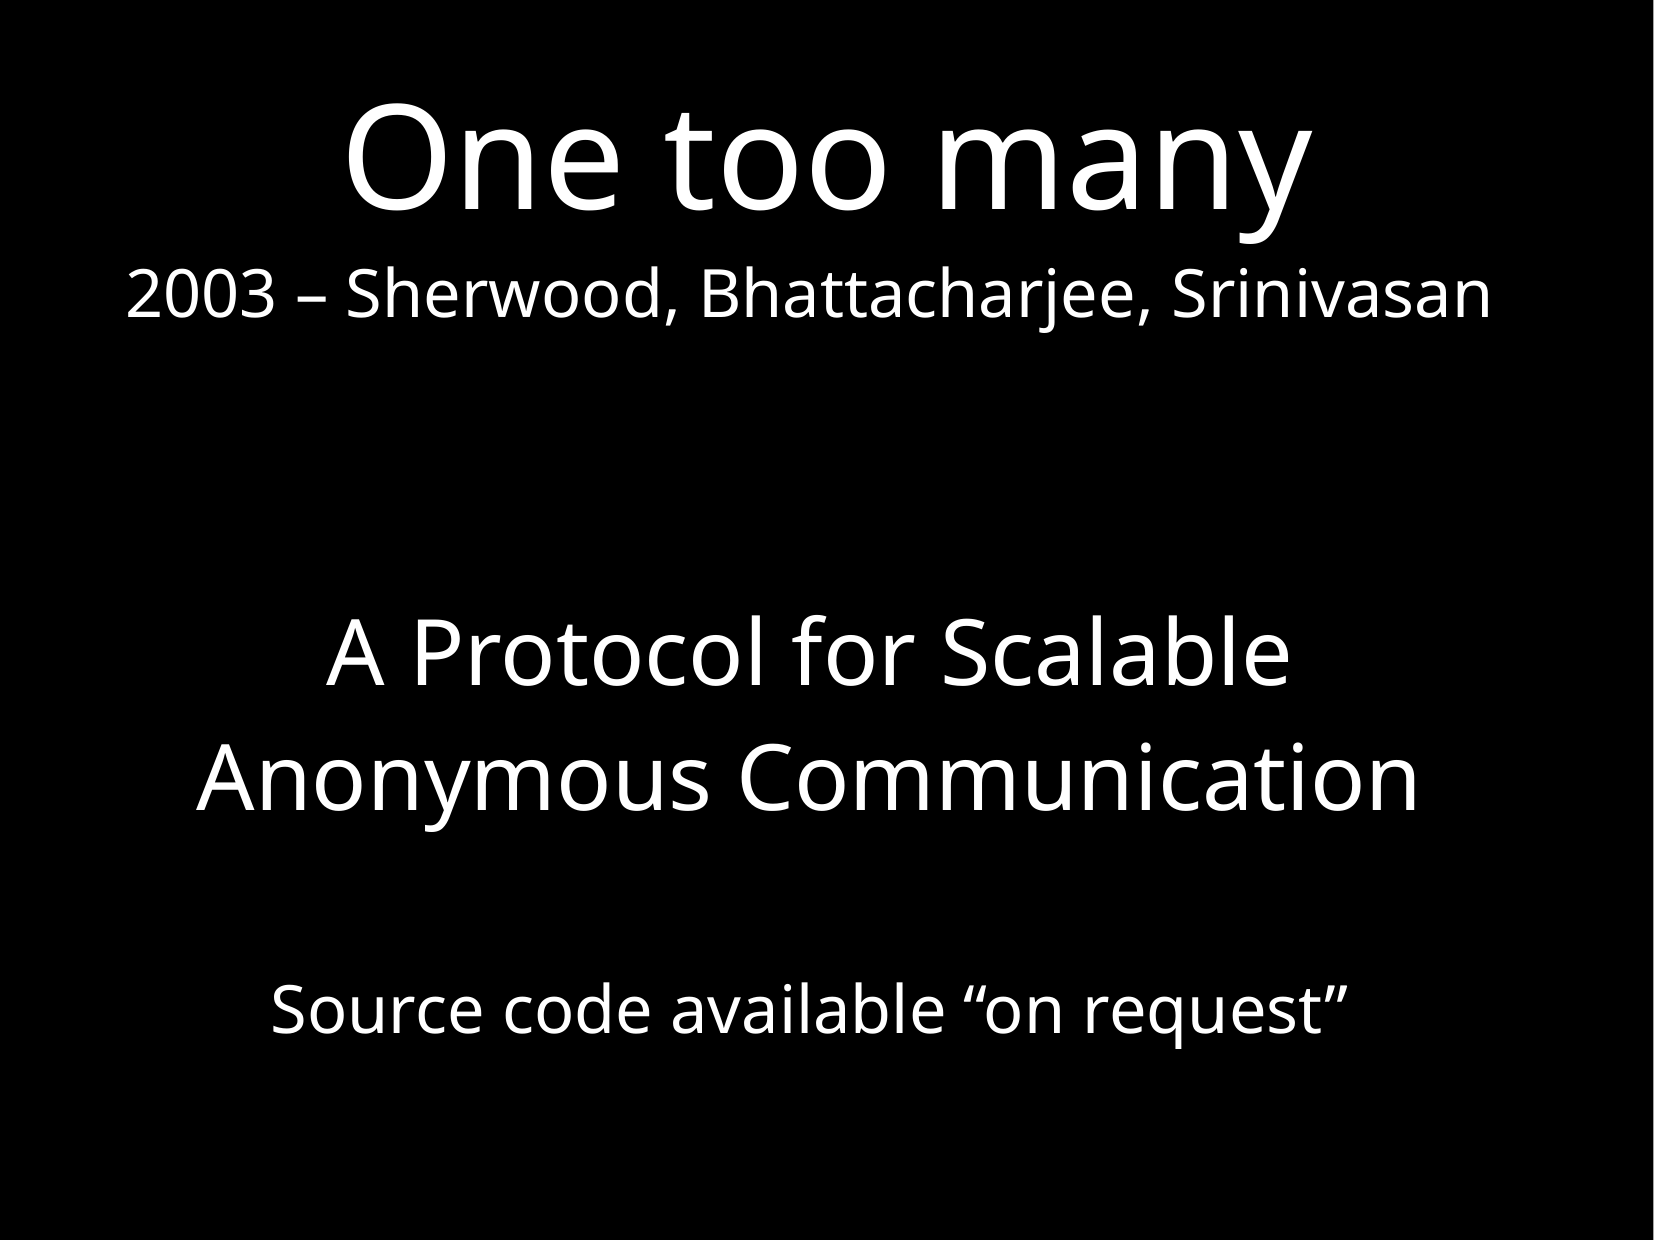

# One too many
2003 – Sherwood, Bhattacharjee, Srinivasan
A Protocol for Scalable Anonymous Communication
Source code available “on request”